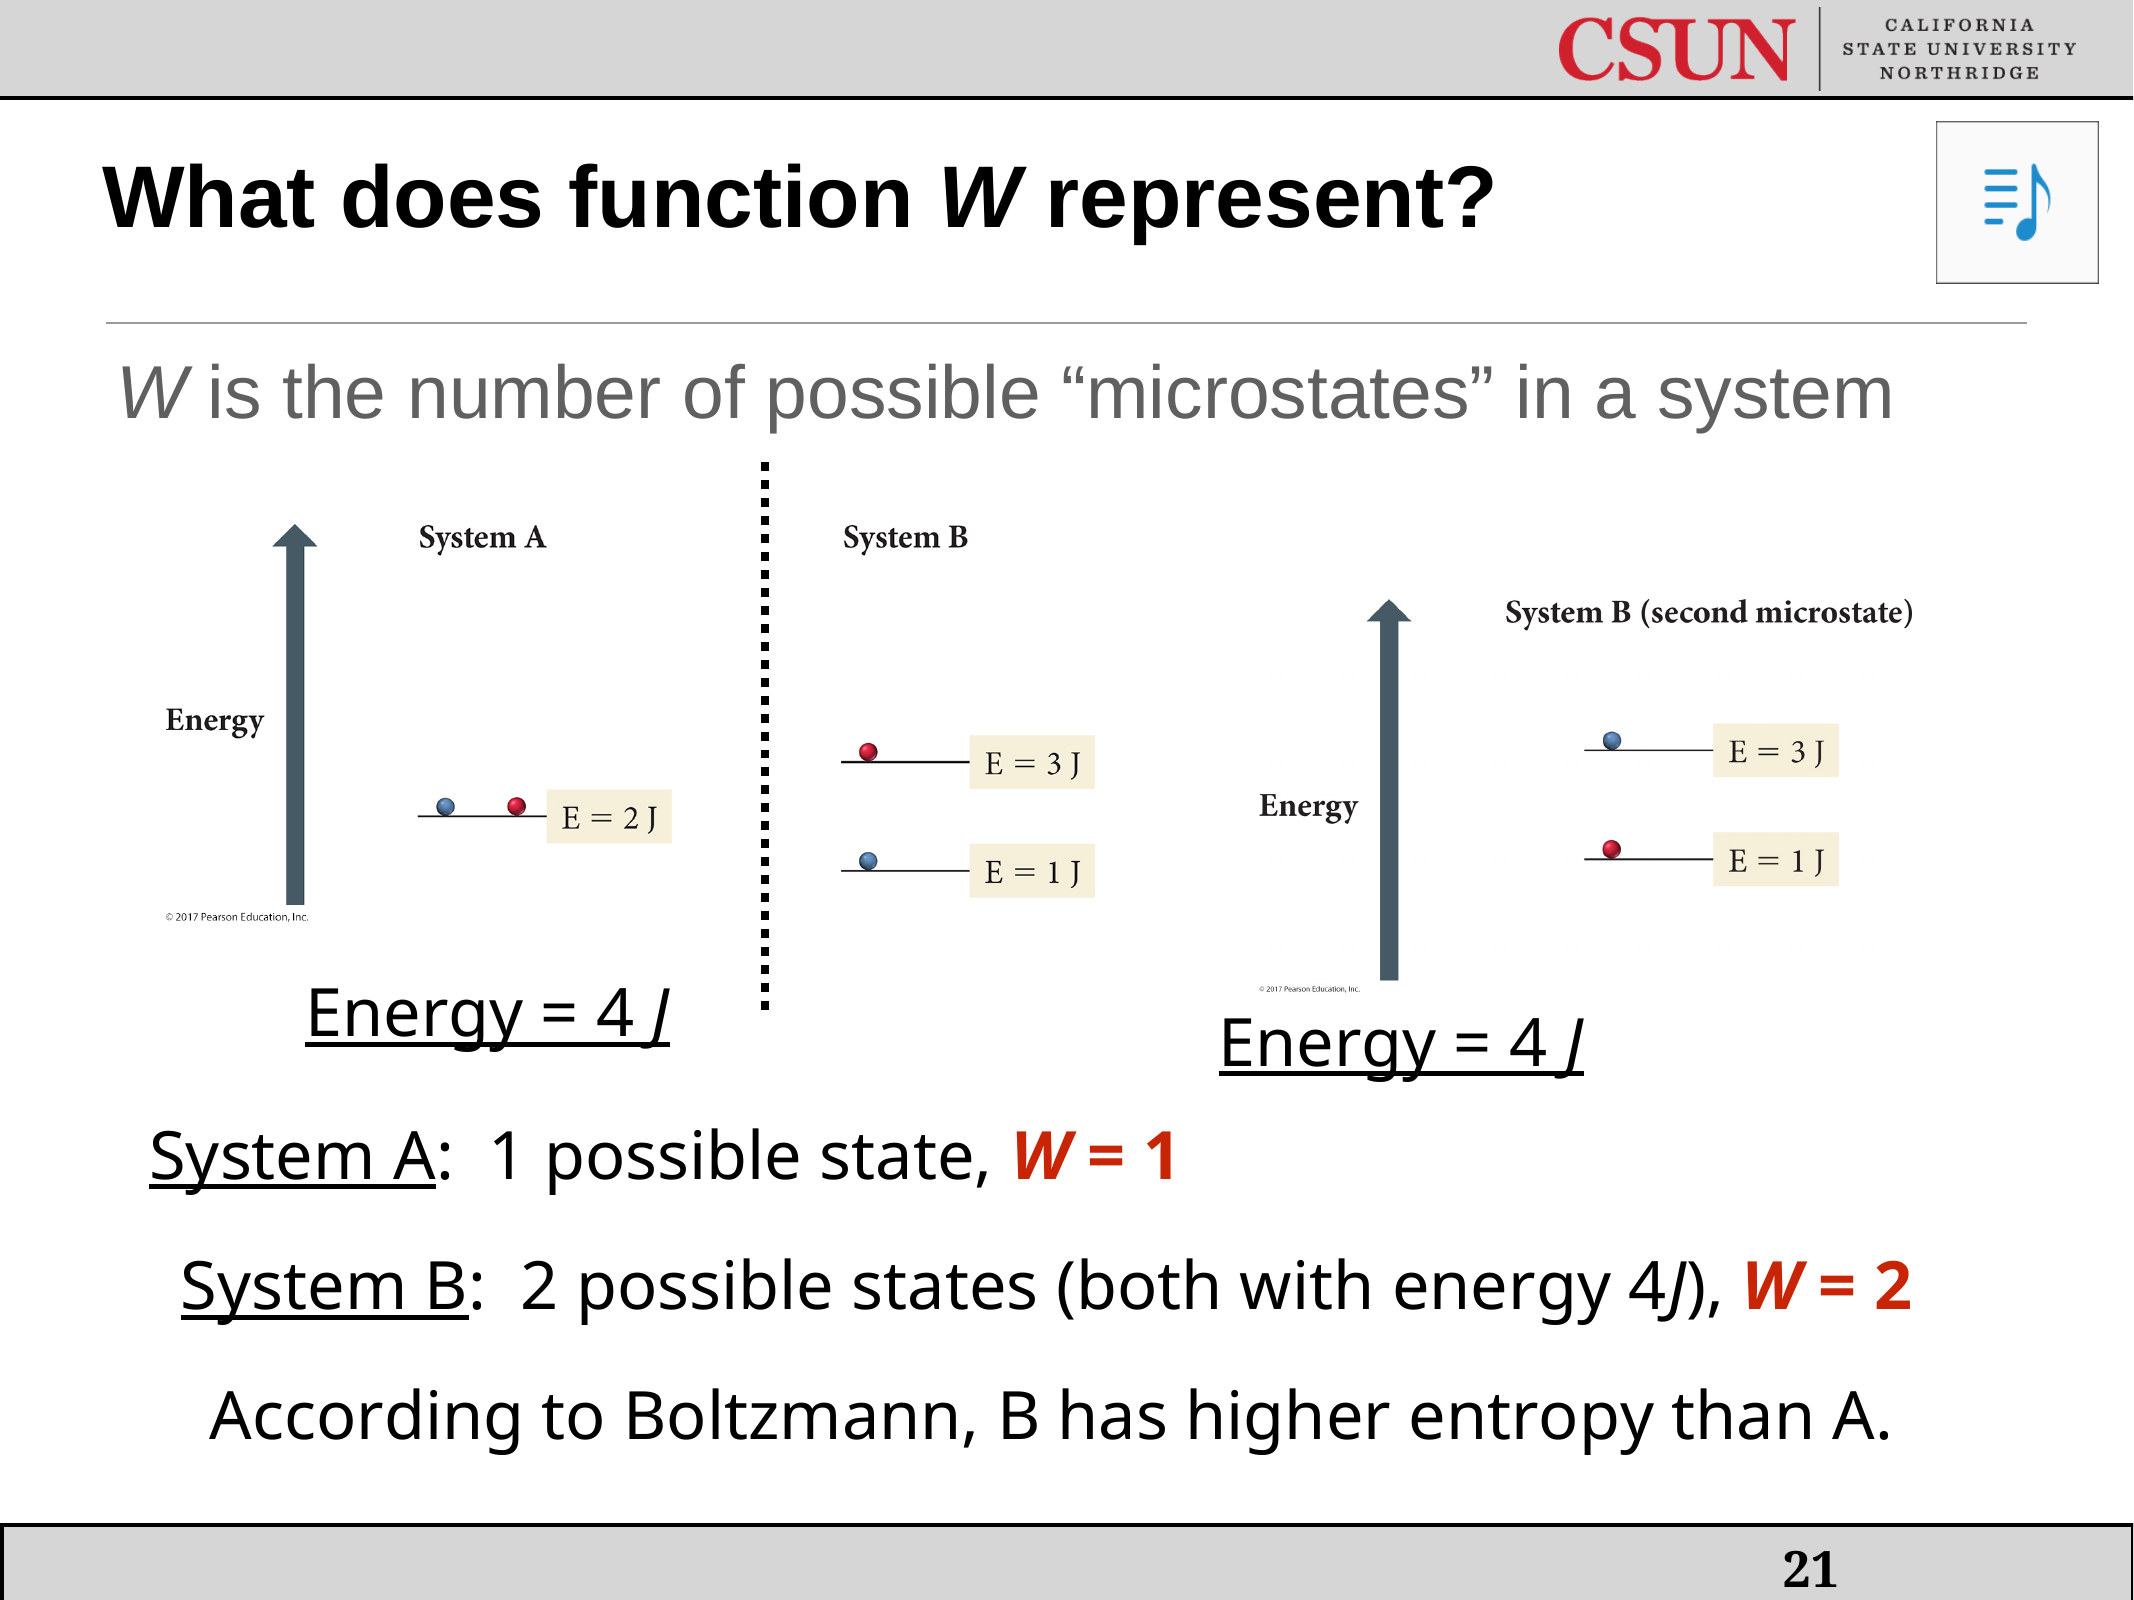

# What does function W represent?
W is the number of possible “microstates” in a system
Energy = 4 J
Energy = 4 J
System A: 1 possible state, W = 1
System B: 2 possible states (both with energy 4J), W = 2
According to Boltzmann, B has higher entropy than A.
21